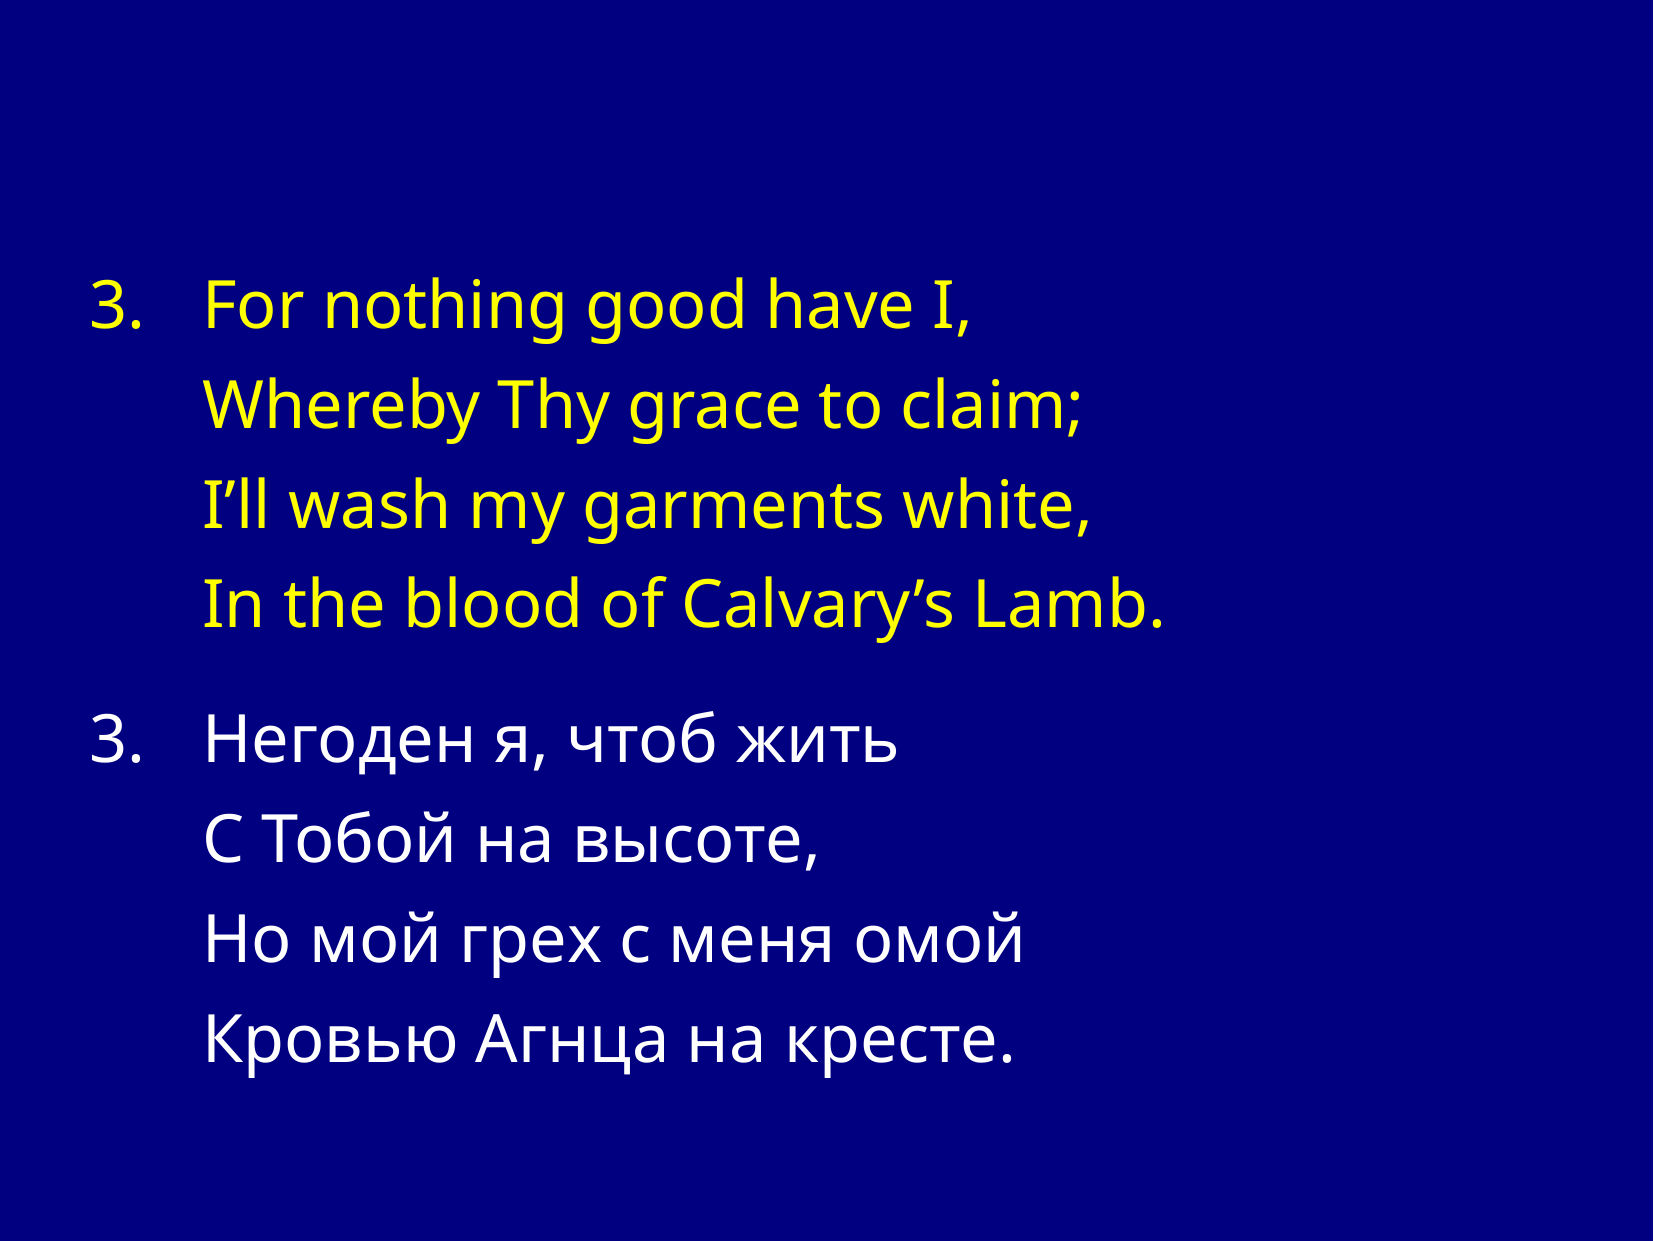

3.	For nothing good have I,
	Whereby Thy grace to claim;
	I’ll wash my garments white,
	In the blood of Calvary’s Lamb.
3.	Негоден я, чтоб жить
	С Тобой на высоте,
	Но мой грех с меня омой
	Кровью Агнца на кресте.